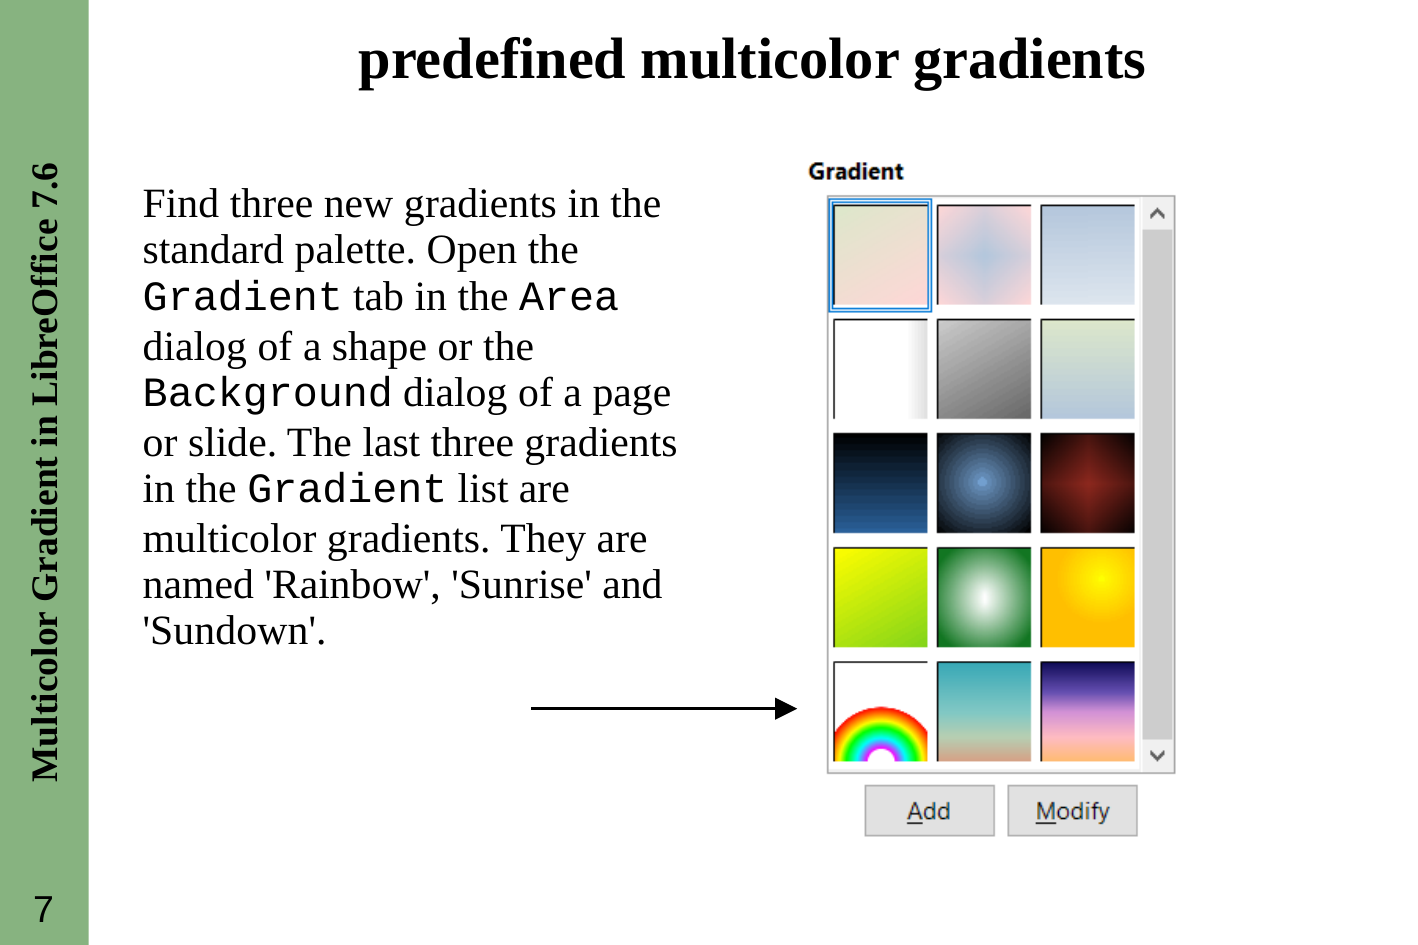

# predefined multicolor gradients
Find three new gradients in the standard palette. Open the Gradient tab in the Area dialog of a shape or the Background dialog of a page or slide. The last three gradients in the Gradient list are multicolor gradients. They are named 'Rainbow', 'Sunrise' and 'Sundown'.